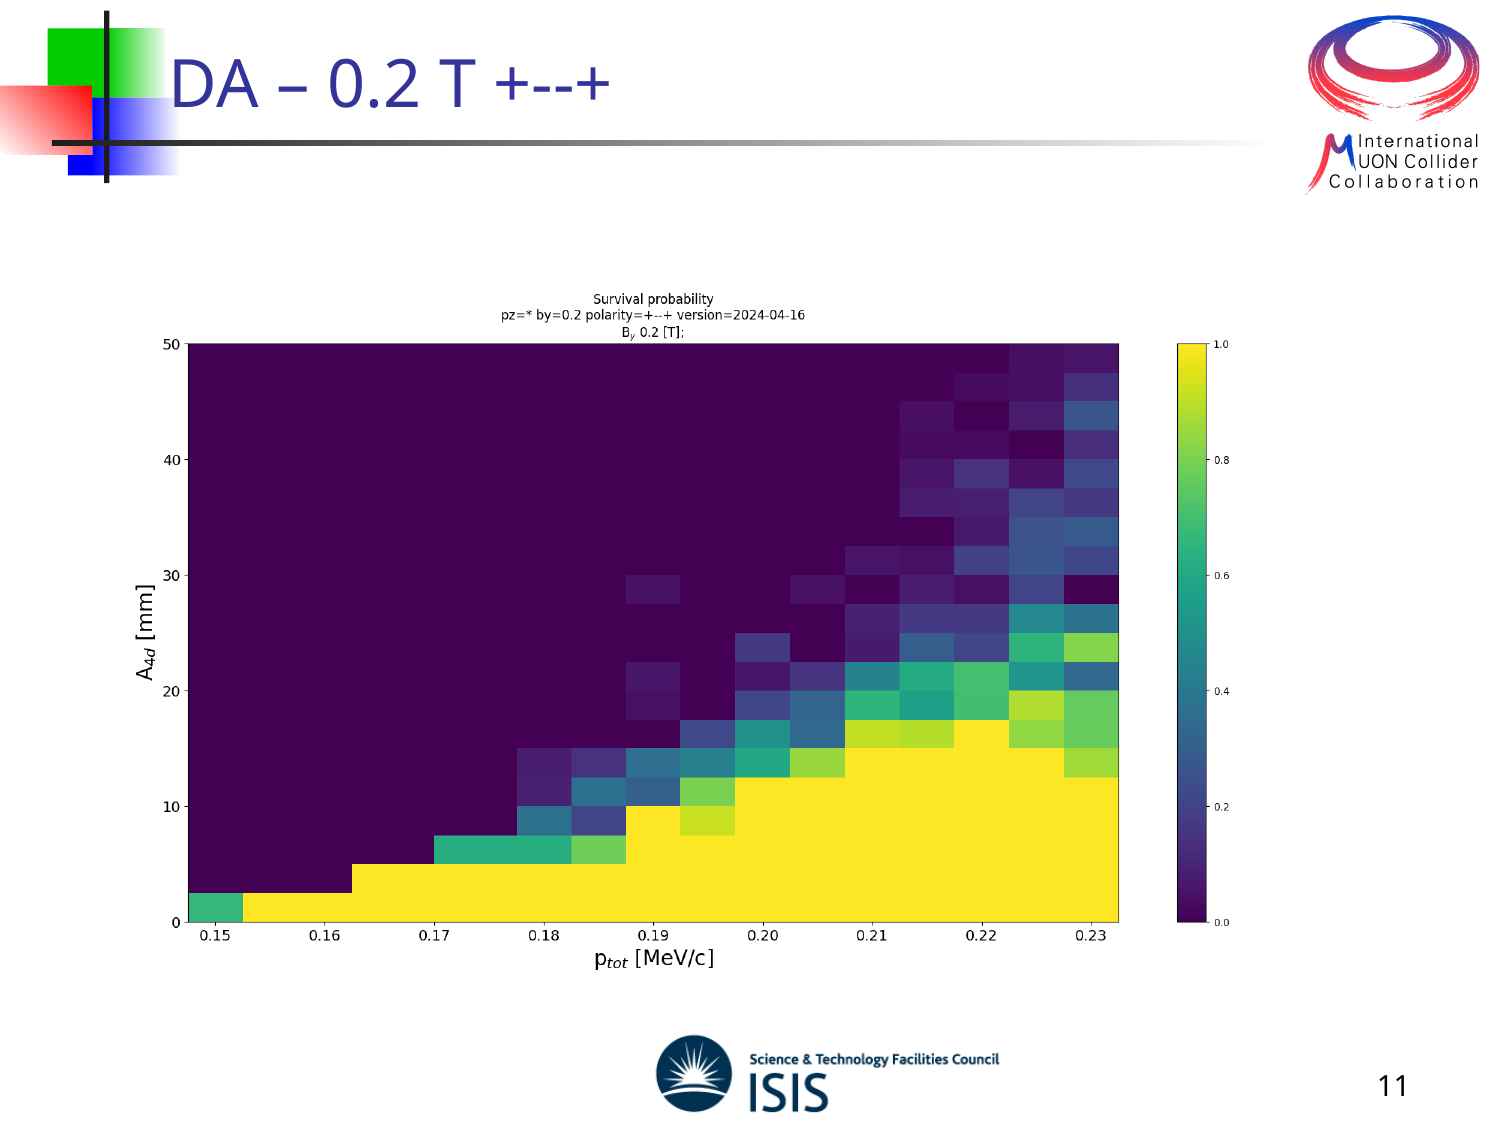

# DA – 0.2 T +--+
11